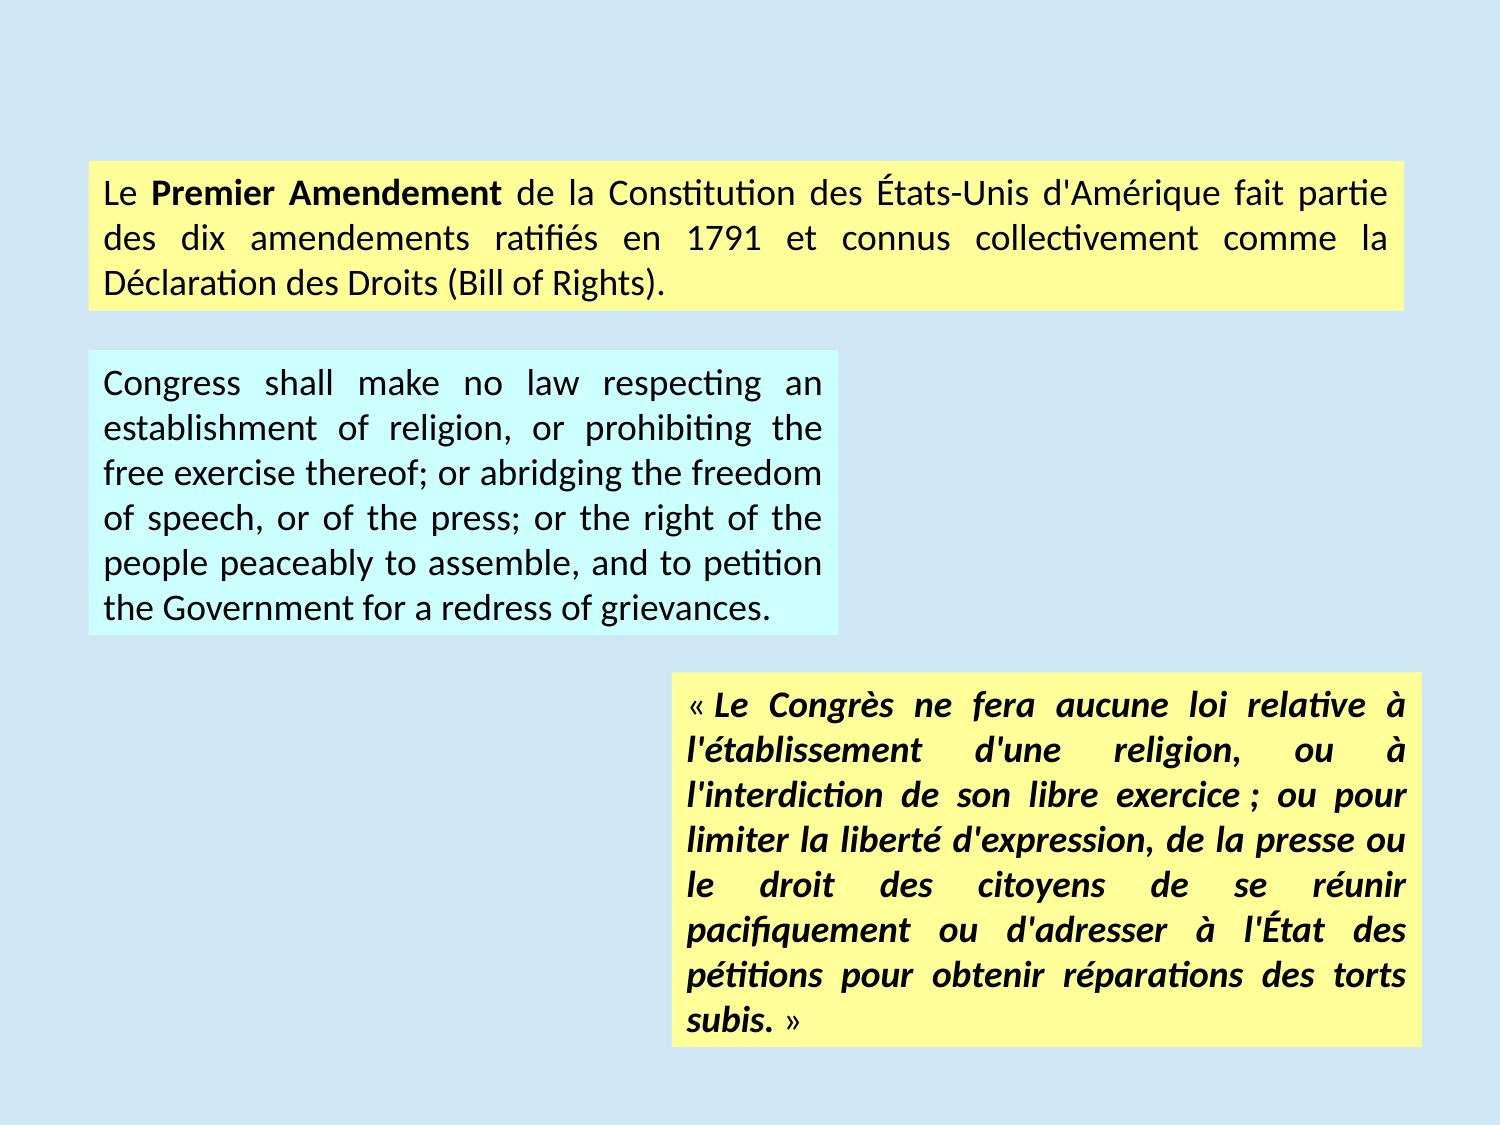

Le Premier Amendement de la Constitution des États-Unis d'Amérique fait partie des dix amendements ratifiés en 1791 et connus collectivement comme la Déclaration des Droits (Bill of Rights).
Congress shall make no law respecting an establishment of religion, or prohibiting the free exercise thereof; or abridging the freedom of speech, or of the press; or the right of the people peaceably to assemble, and to petition the Government for a redress of grievances.
« Le Congrès ne fera aucune loi relative à l'établissement d'une religion, ou à l'interdiction de son libre exercice ; ou pour limiter la liberté d'expression, de la presse ou le droit des citoyens de se réunir pacifiquement ou d'adresser à l'État des pétitions pour obtenir réparations des torts subis. »